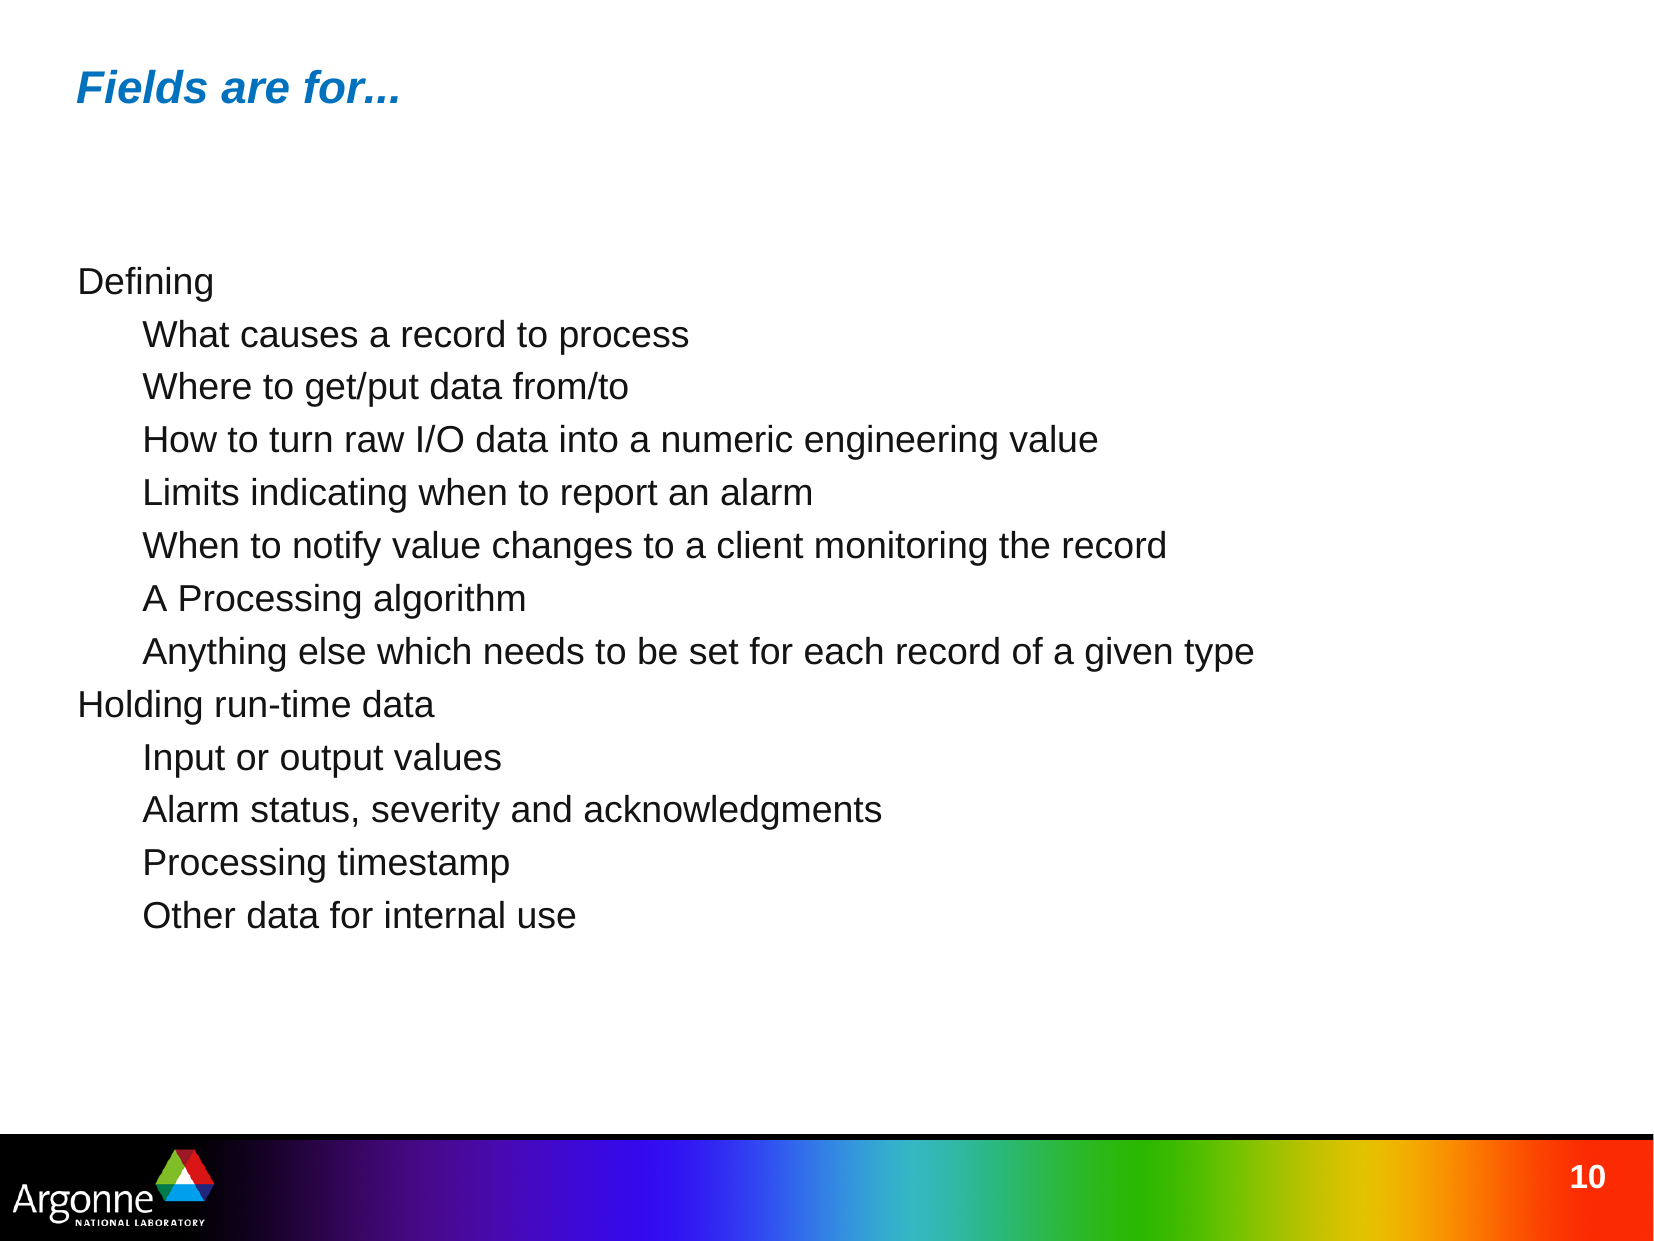

# Fields are for...
Defining
What causes a record to process
Where to get/put data from/to
How to turn raw I/O data into a numeric engineering value
Limits indicating when to report an alarm
When to notify value changes to a client monitoring the record
A Processing algorithm
Anything else which needs to be set for each record of a given type
Holding run-time data
Input or output values
Alarm status, severity and acknowledgments
Processing timestamp
Other data for internal use
10